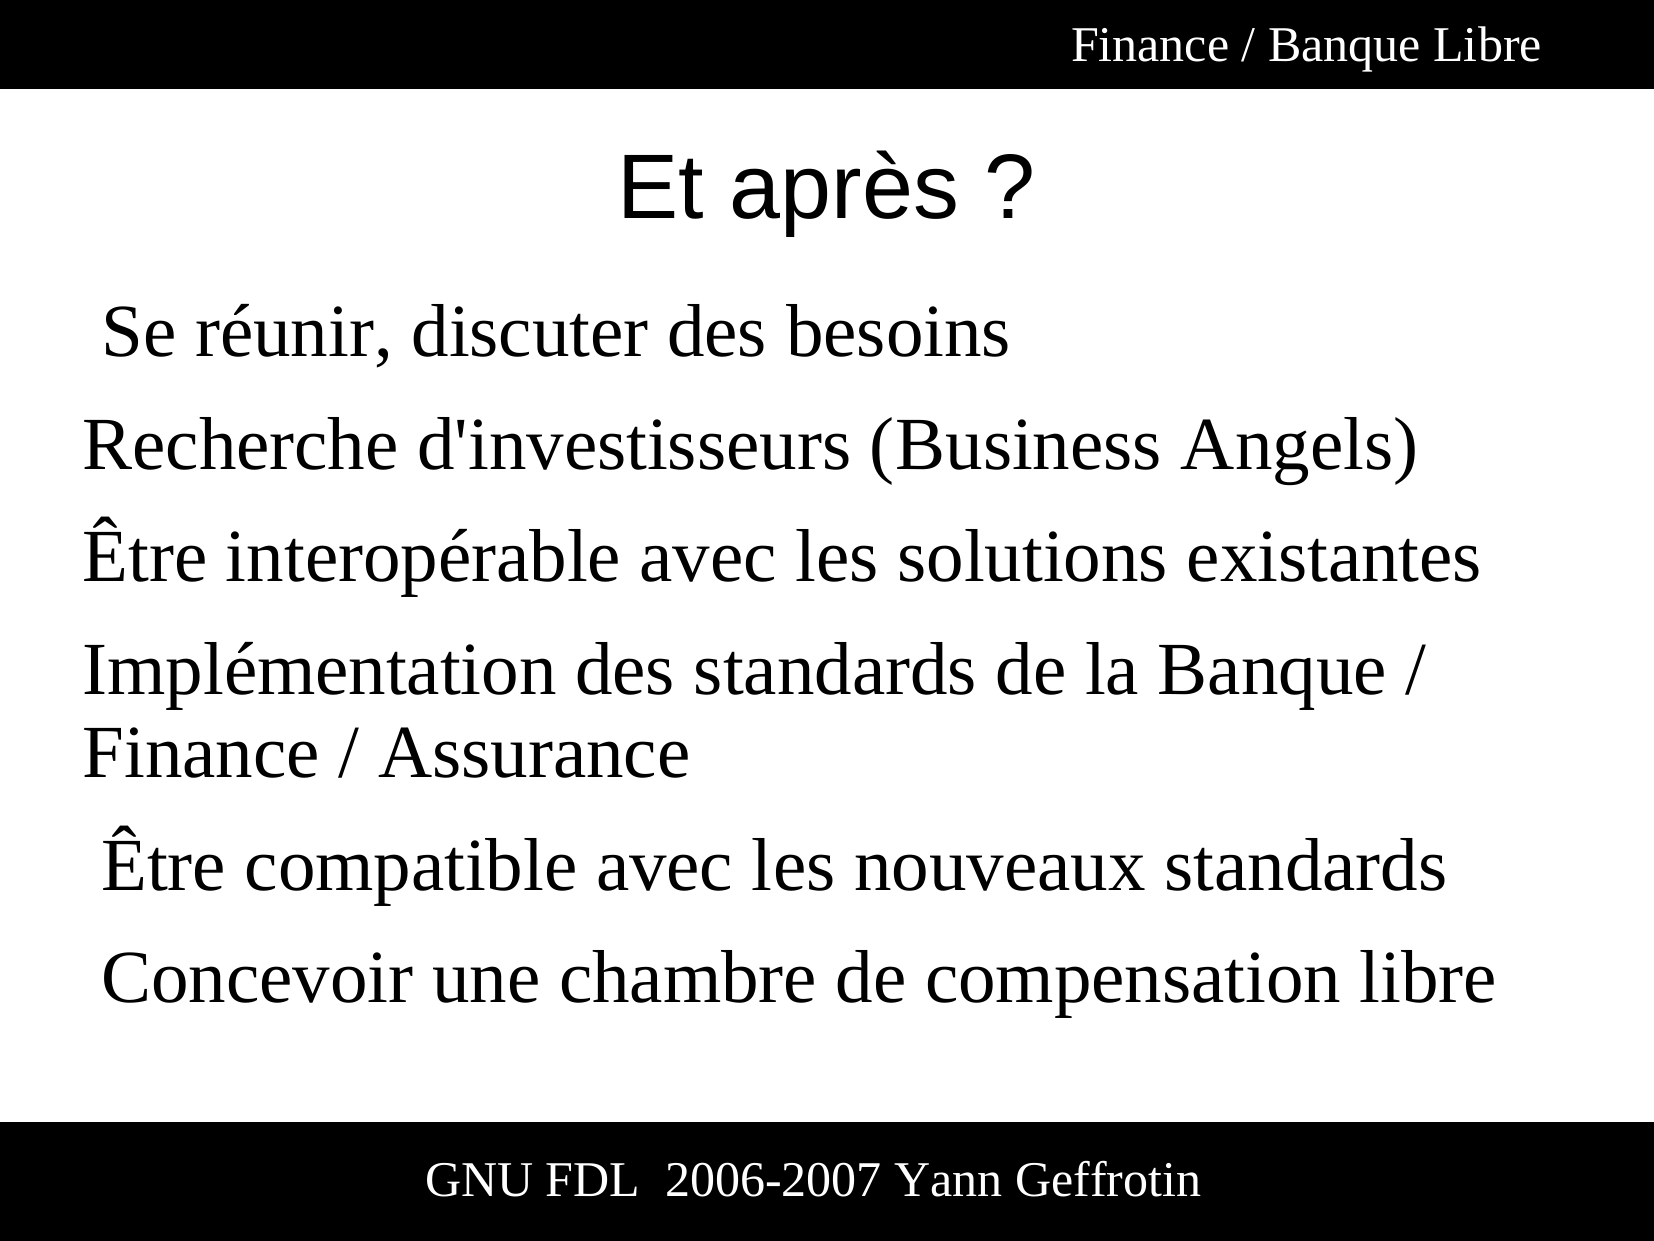

# Et après ?
 Se réunir, discuter des besoins
Recherche d'investisseurs (Business Angels)
Être interopérable avec les solutions existantes
Implémentation des standards de la Banque / Finance / Assurance
 Être compatible avec les nouveaux standards
 Concevoir une chambre de compensation libre